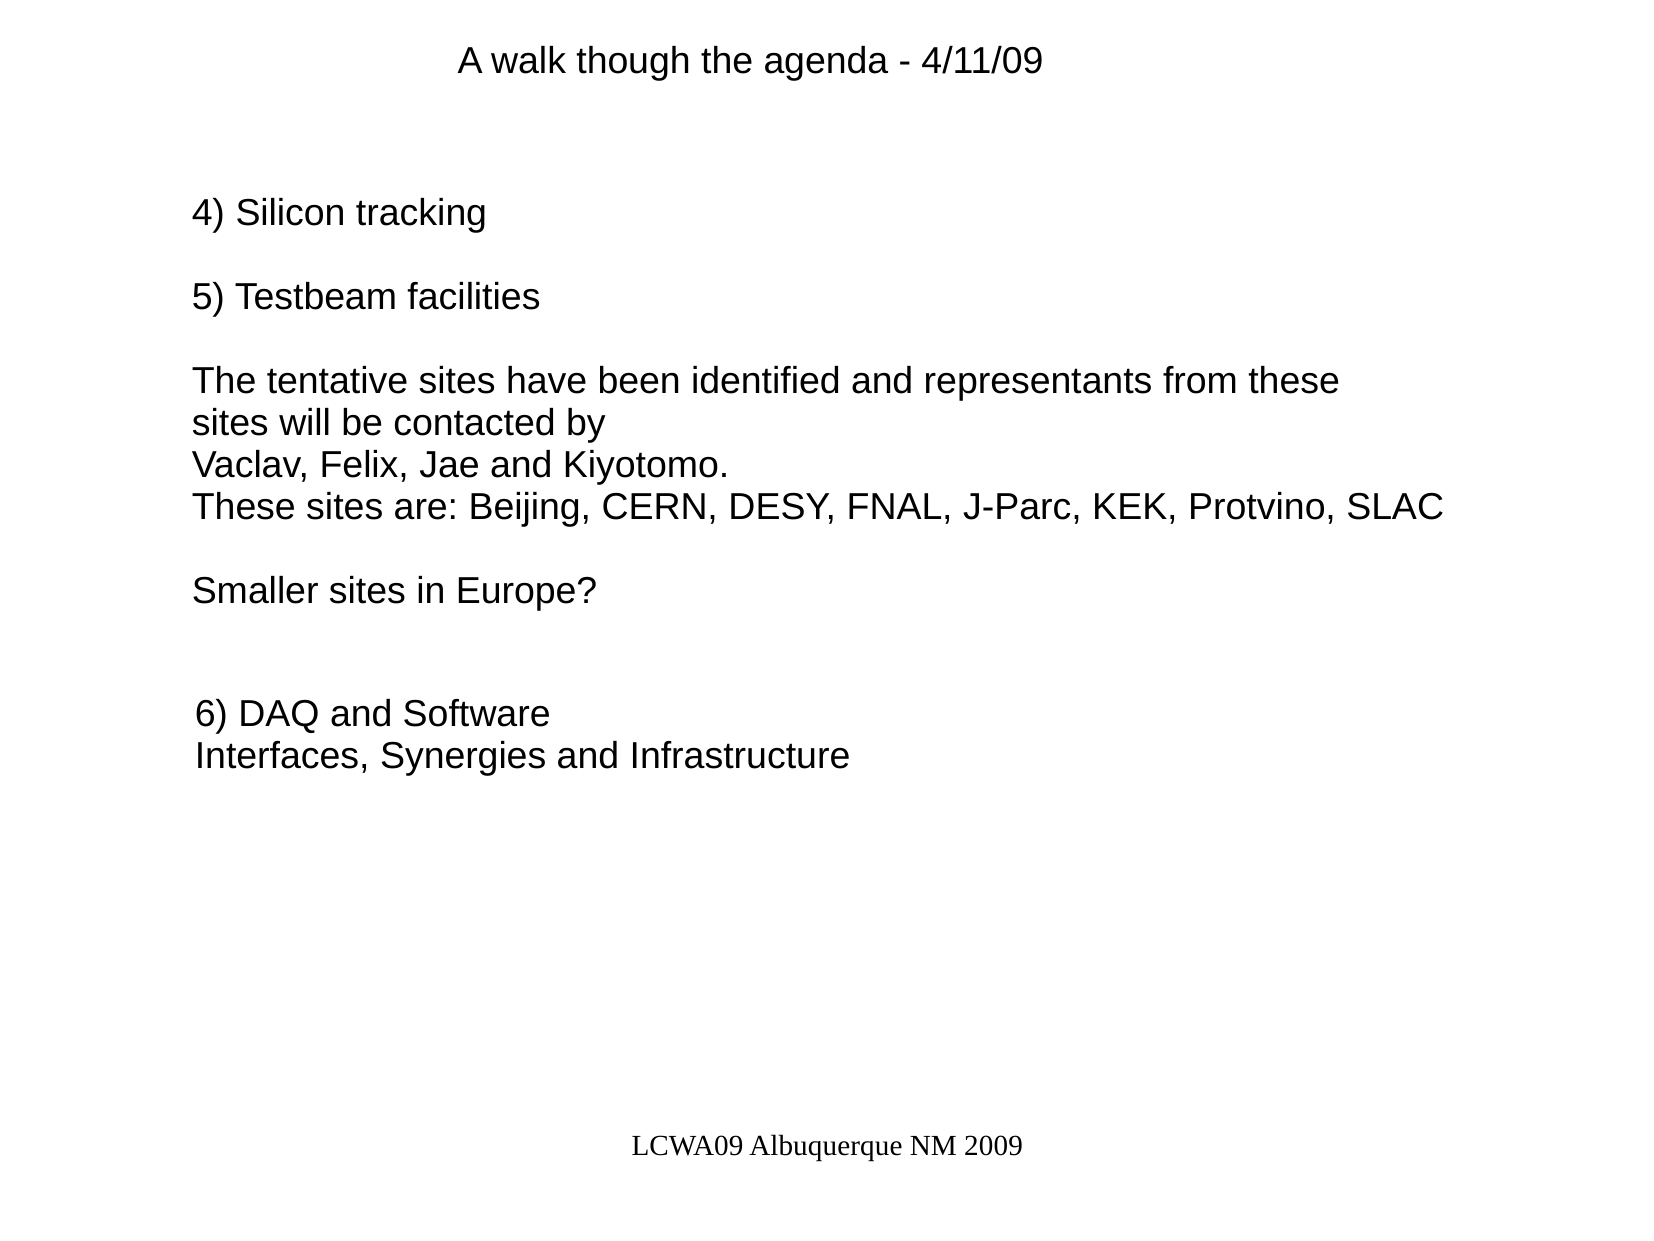

A walk though the agenda - 4/11/09
4) Silicon tracking
5) Testbeam facilities
The tentative sites have been identified and representants from these
sites will be contacted by
Vaclav, Felix, Jae and Kiyotomo.
These sites are: Beijing, CERN, DESY, FNAL, J-Parc, KEK, Protvino, SLAC
Smaller sites in Europe?
6) DAQ and Software
Interfaces, Synergies and Infrastructure